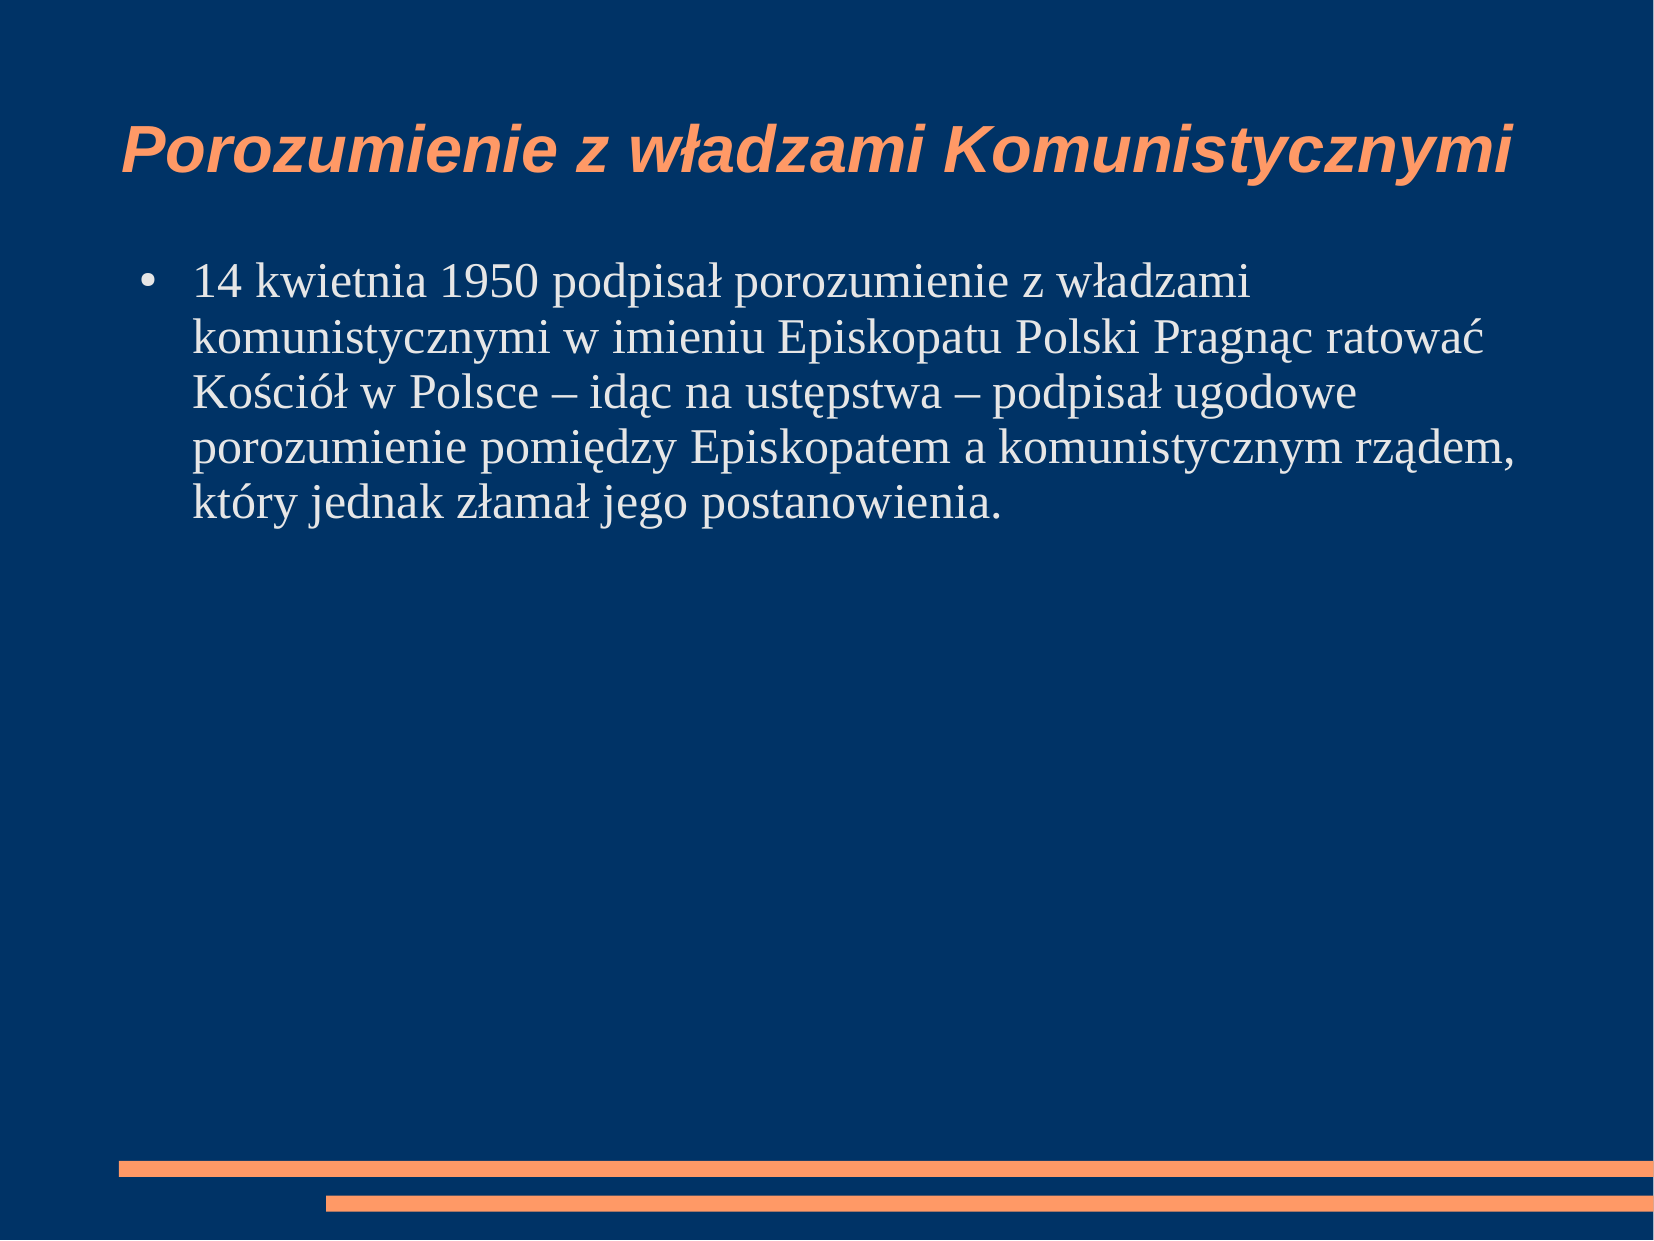

# Porozumienie z władzami Komunistycznymi
14 kwietnia 1950 podpisał porozumienie z władzami komunistycznymi w imieniu Episkopatu Polski Pragnąc ratować Kościół w Polsce – idąc na ustępstwa – podpisał ugodowe porozumienie pomiędzy Episkopatem a komunistycznym rządem, który jednak złamał jego postanowienia.